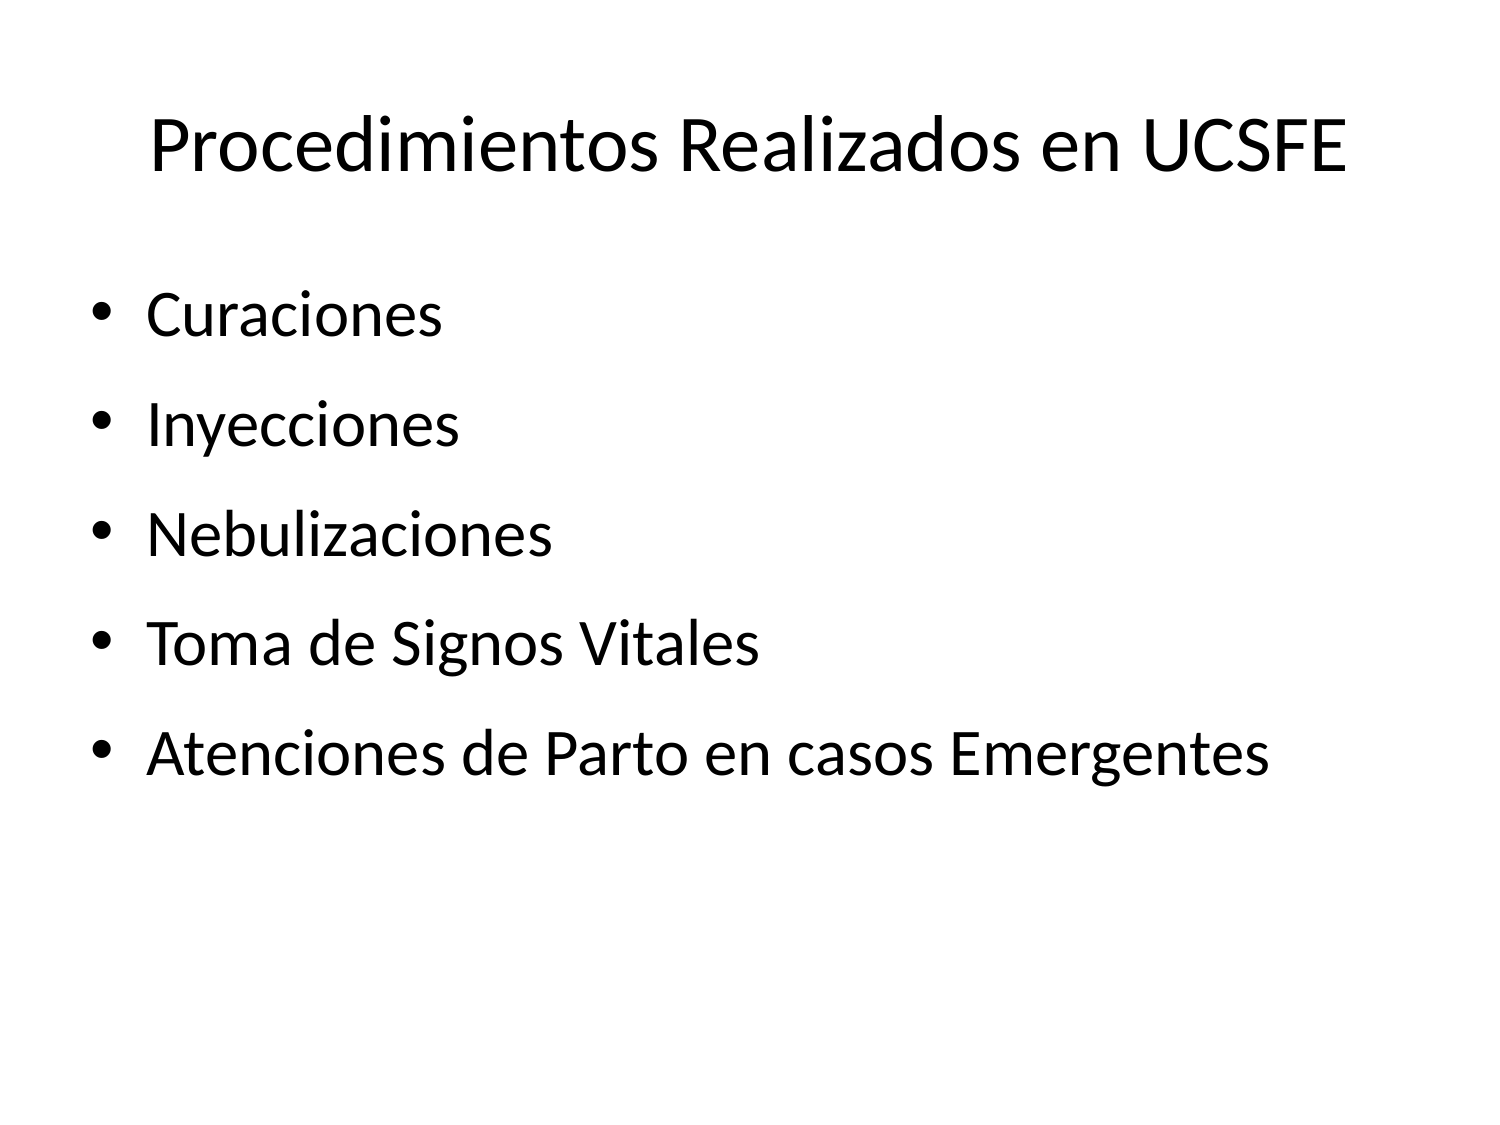

# Procedimientos Realizados en UCSFE
Curaciones
Inyecciones
Nebulizaciones
Toma de Signos Vitales
Atenciones de Parto en casos Emergentes